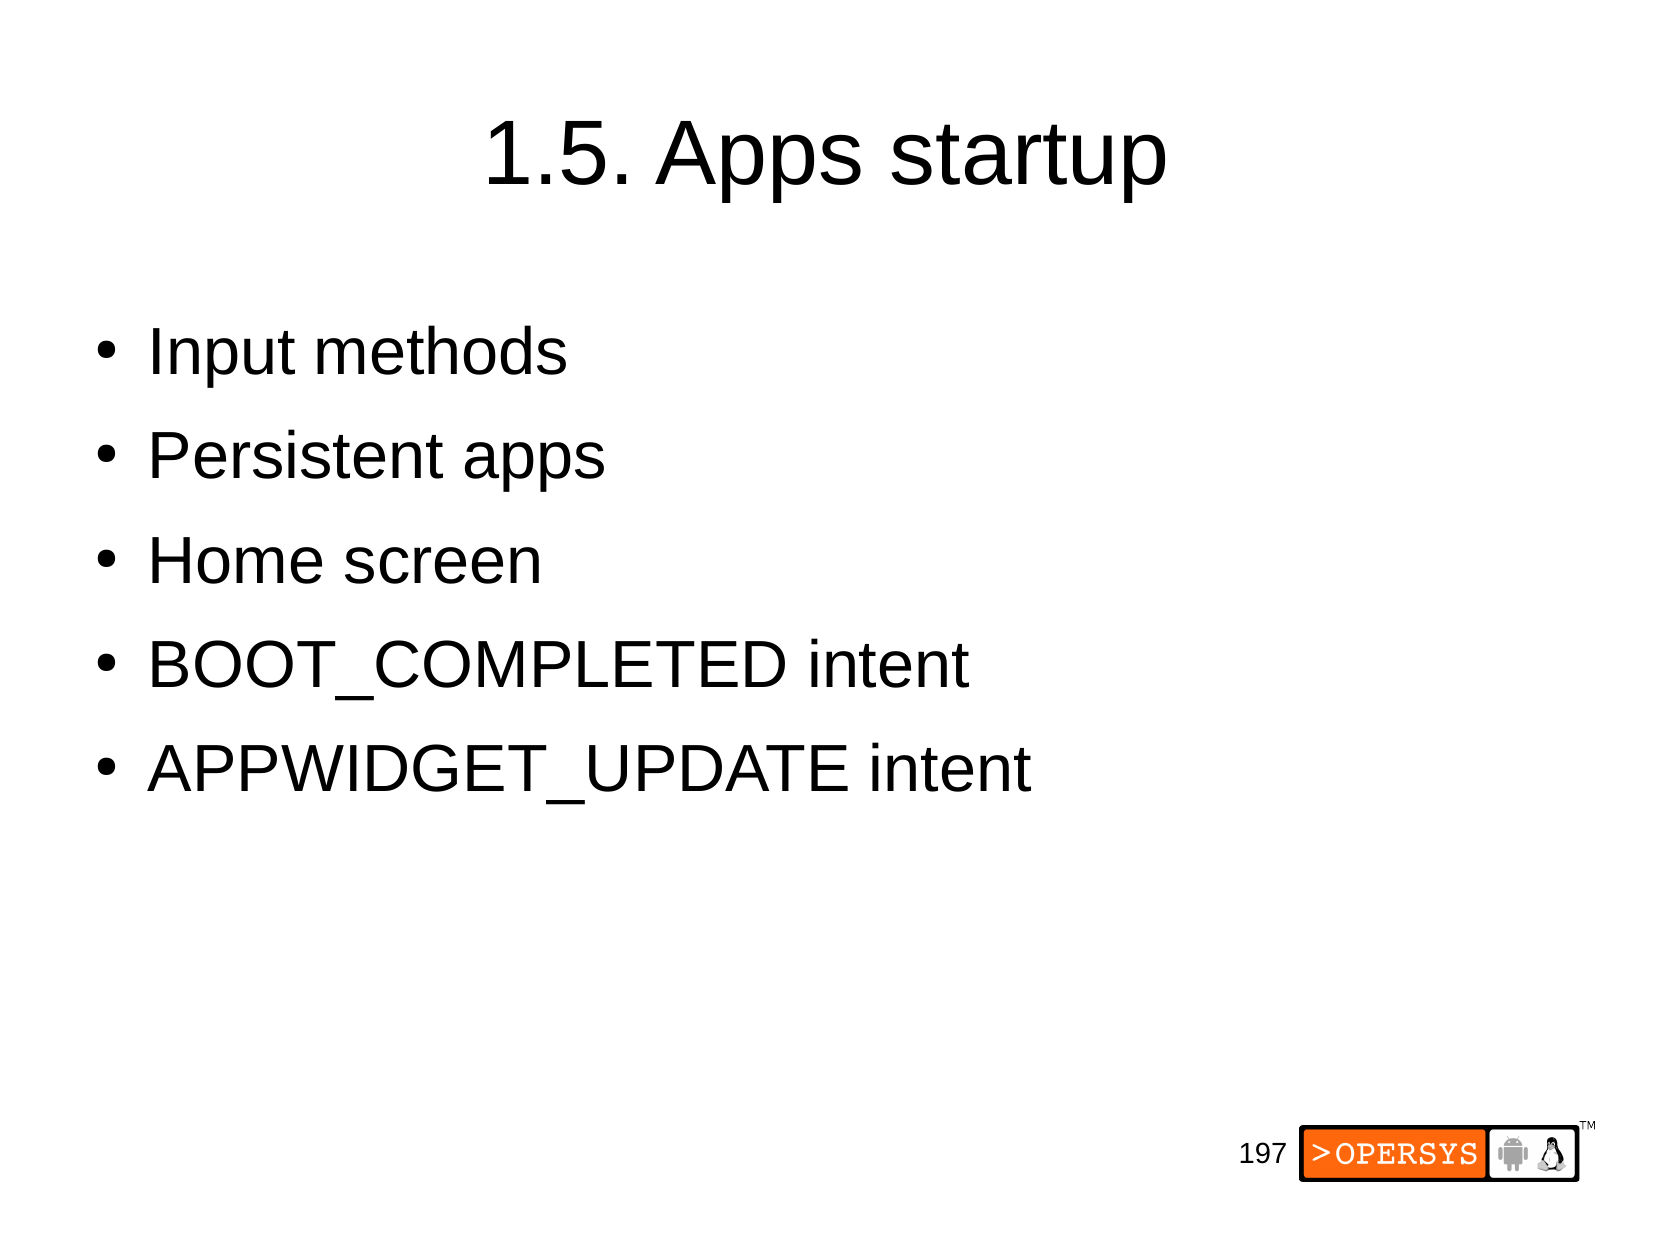

# 1.5. Apps startup
Input methods
Persistent apps
Home screen
BOOT_COMPLETED intent
APPWIDGET_UPDATE intent